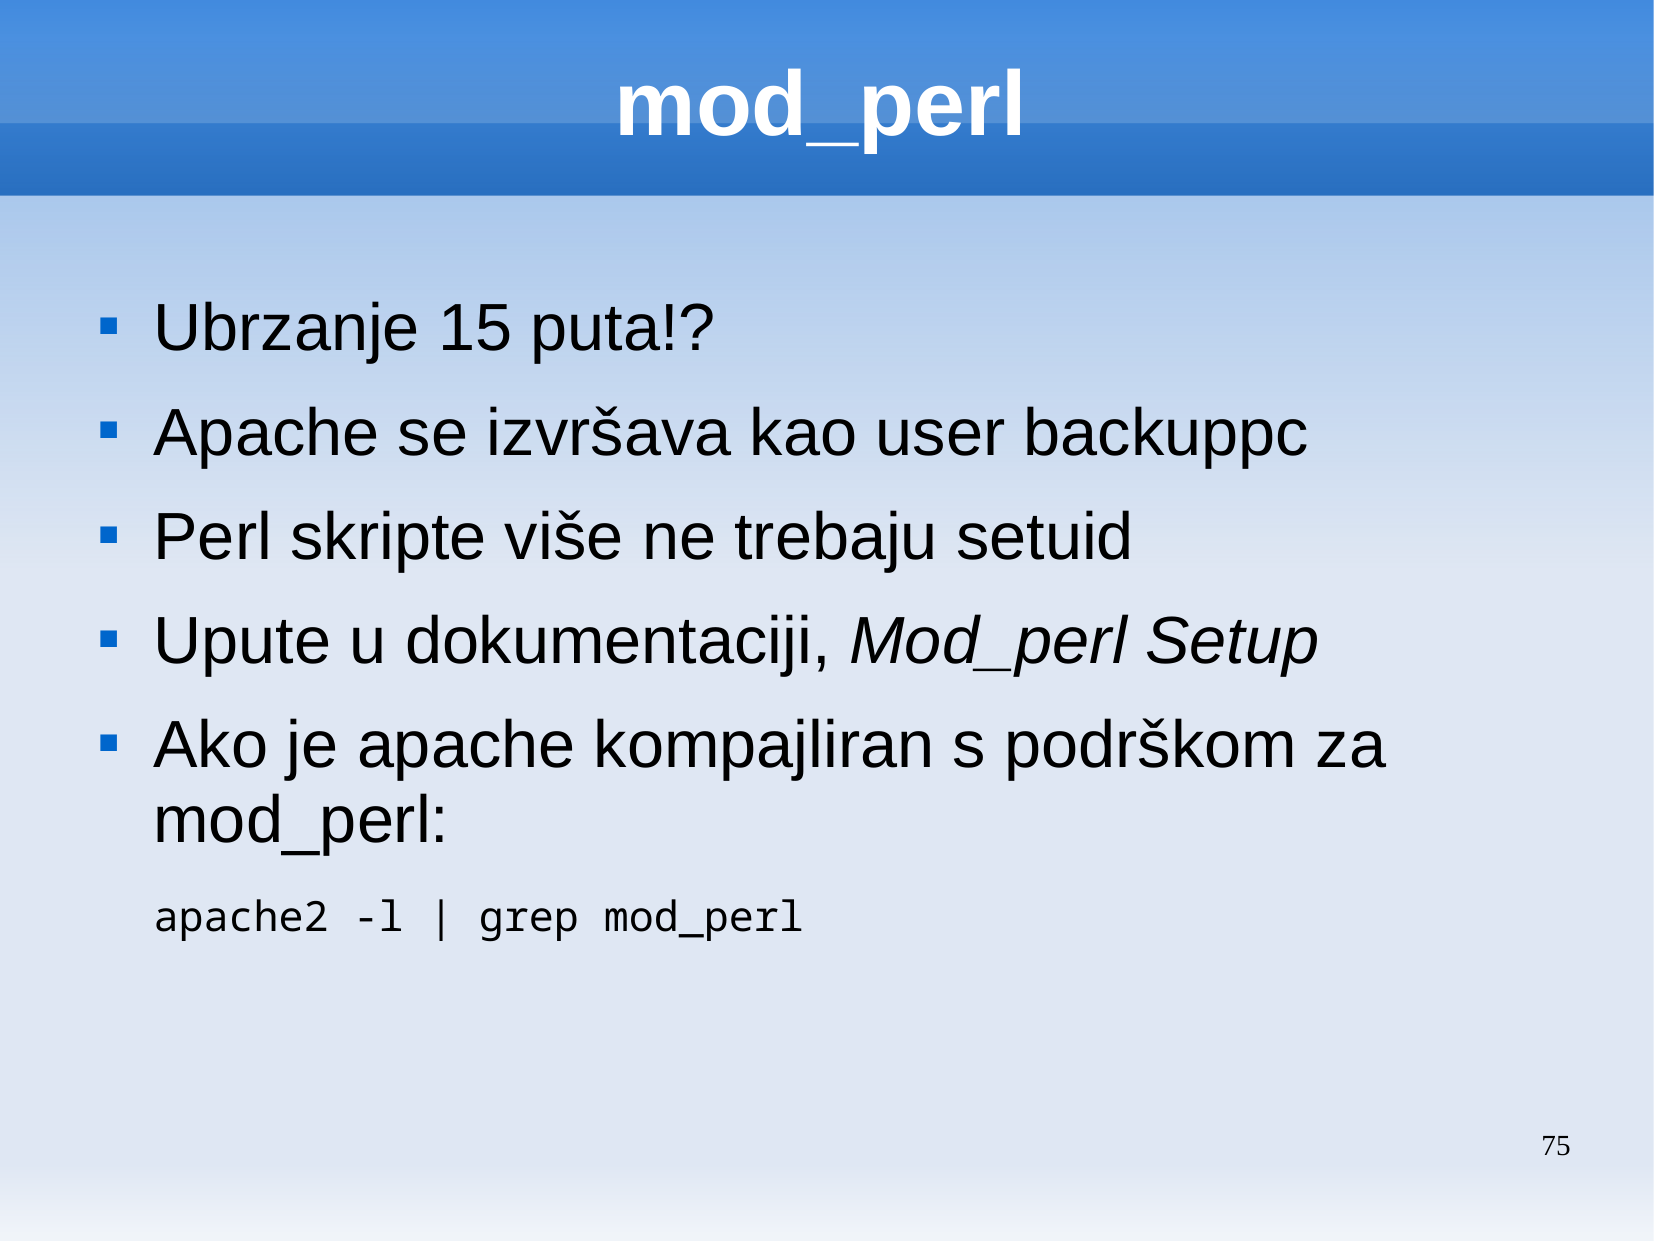

# mod_perl
Ubrzanje 15 puta!?
Apache se izvršava kao user backuppc
Perl skripte više ne trebaju setuid
Upute u dokumentaciji, Mod_perl Setup
Ako je apache kompajliran s podrškom za mod_perl:
apache2 -l | grep mod_perl
75